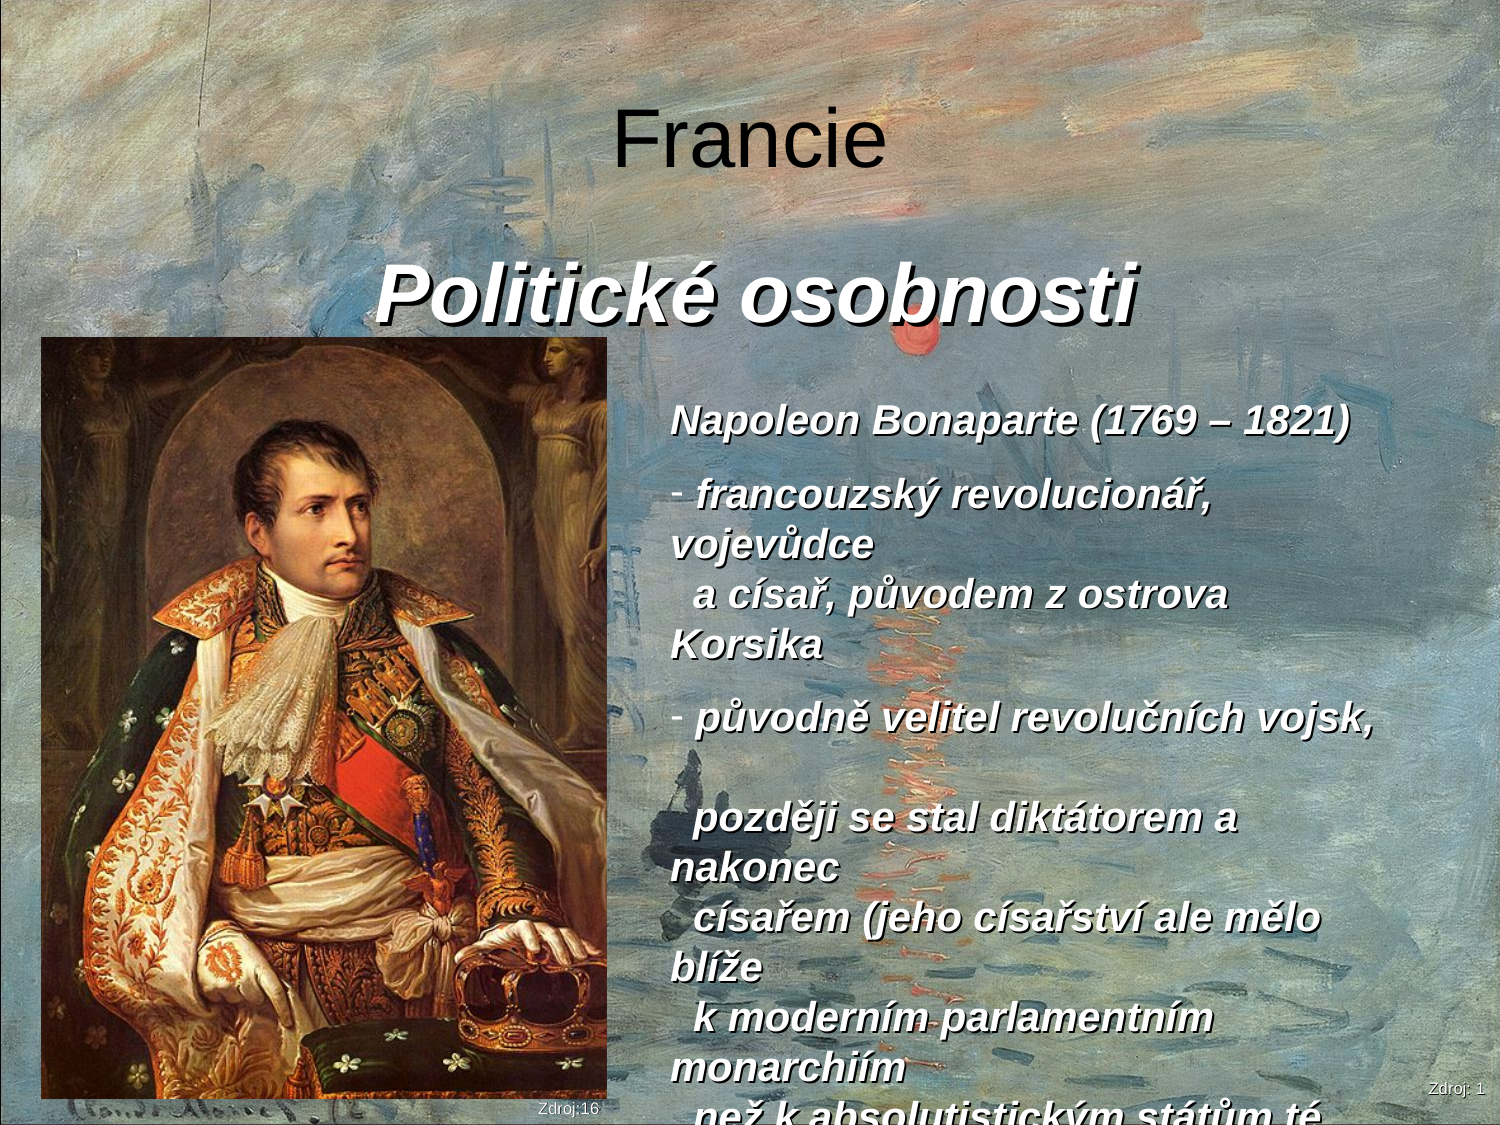

# Francie
Politické osobnosti
Napoleon Bonaparte (1769 – 1821)
 francouzský revolucionář, vojevůdce
 a císař, původem z ostrova Korsika
 původně velitel revolučních vojsk,
 později se stal diktátorem a nakonec
 císařem (jeho císařství ale mělo blíže
 k moderním parlamentním monarchiím
 než k absolutistickým státům té doby)
 zemřel v britském vyhnanství
 na předávkování arsenem na ostrově
 sv. Helena
Zdroj: 1
Zdroj:16